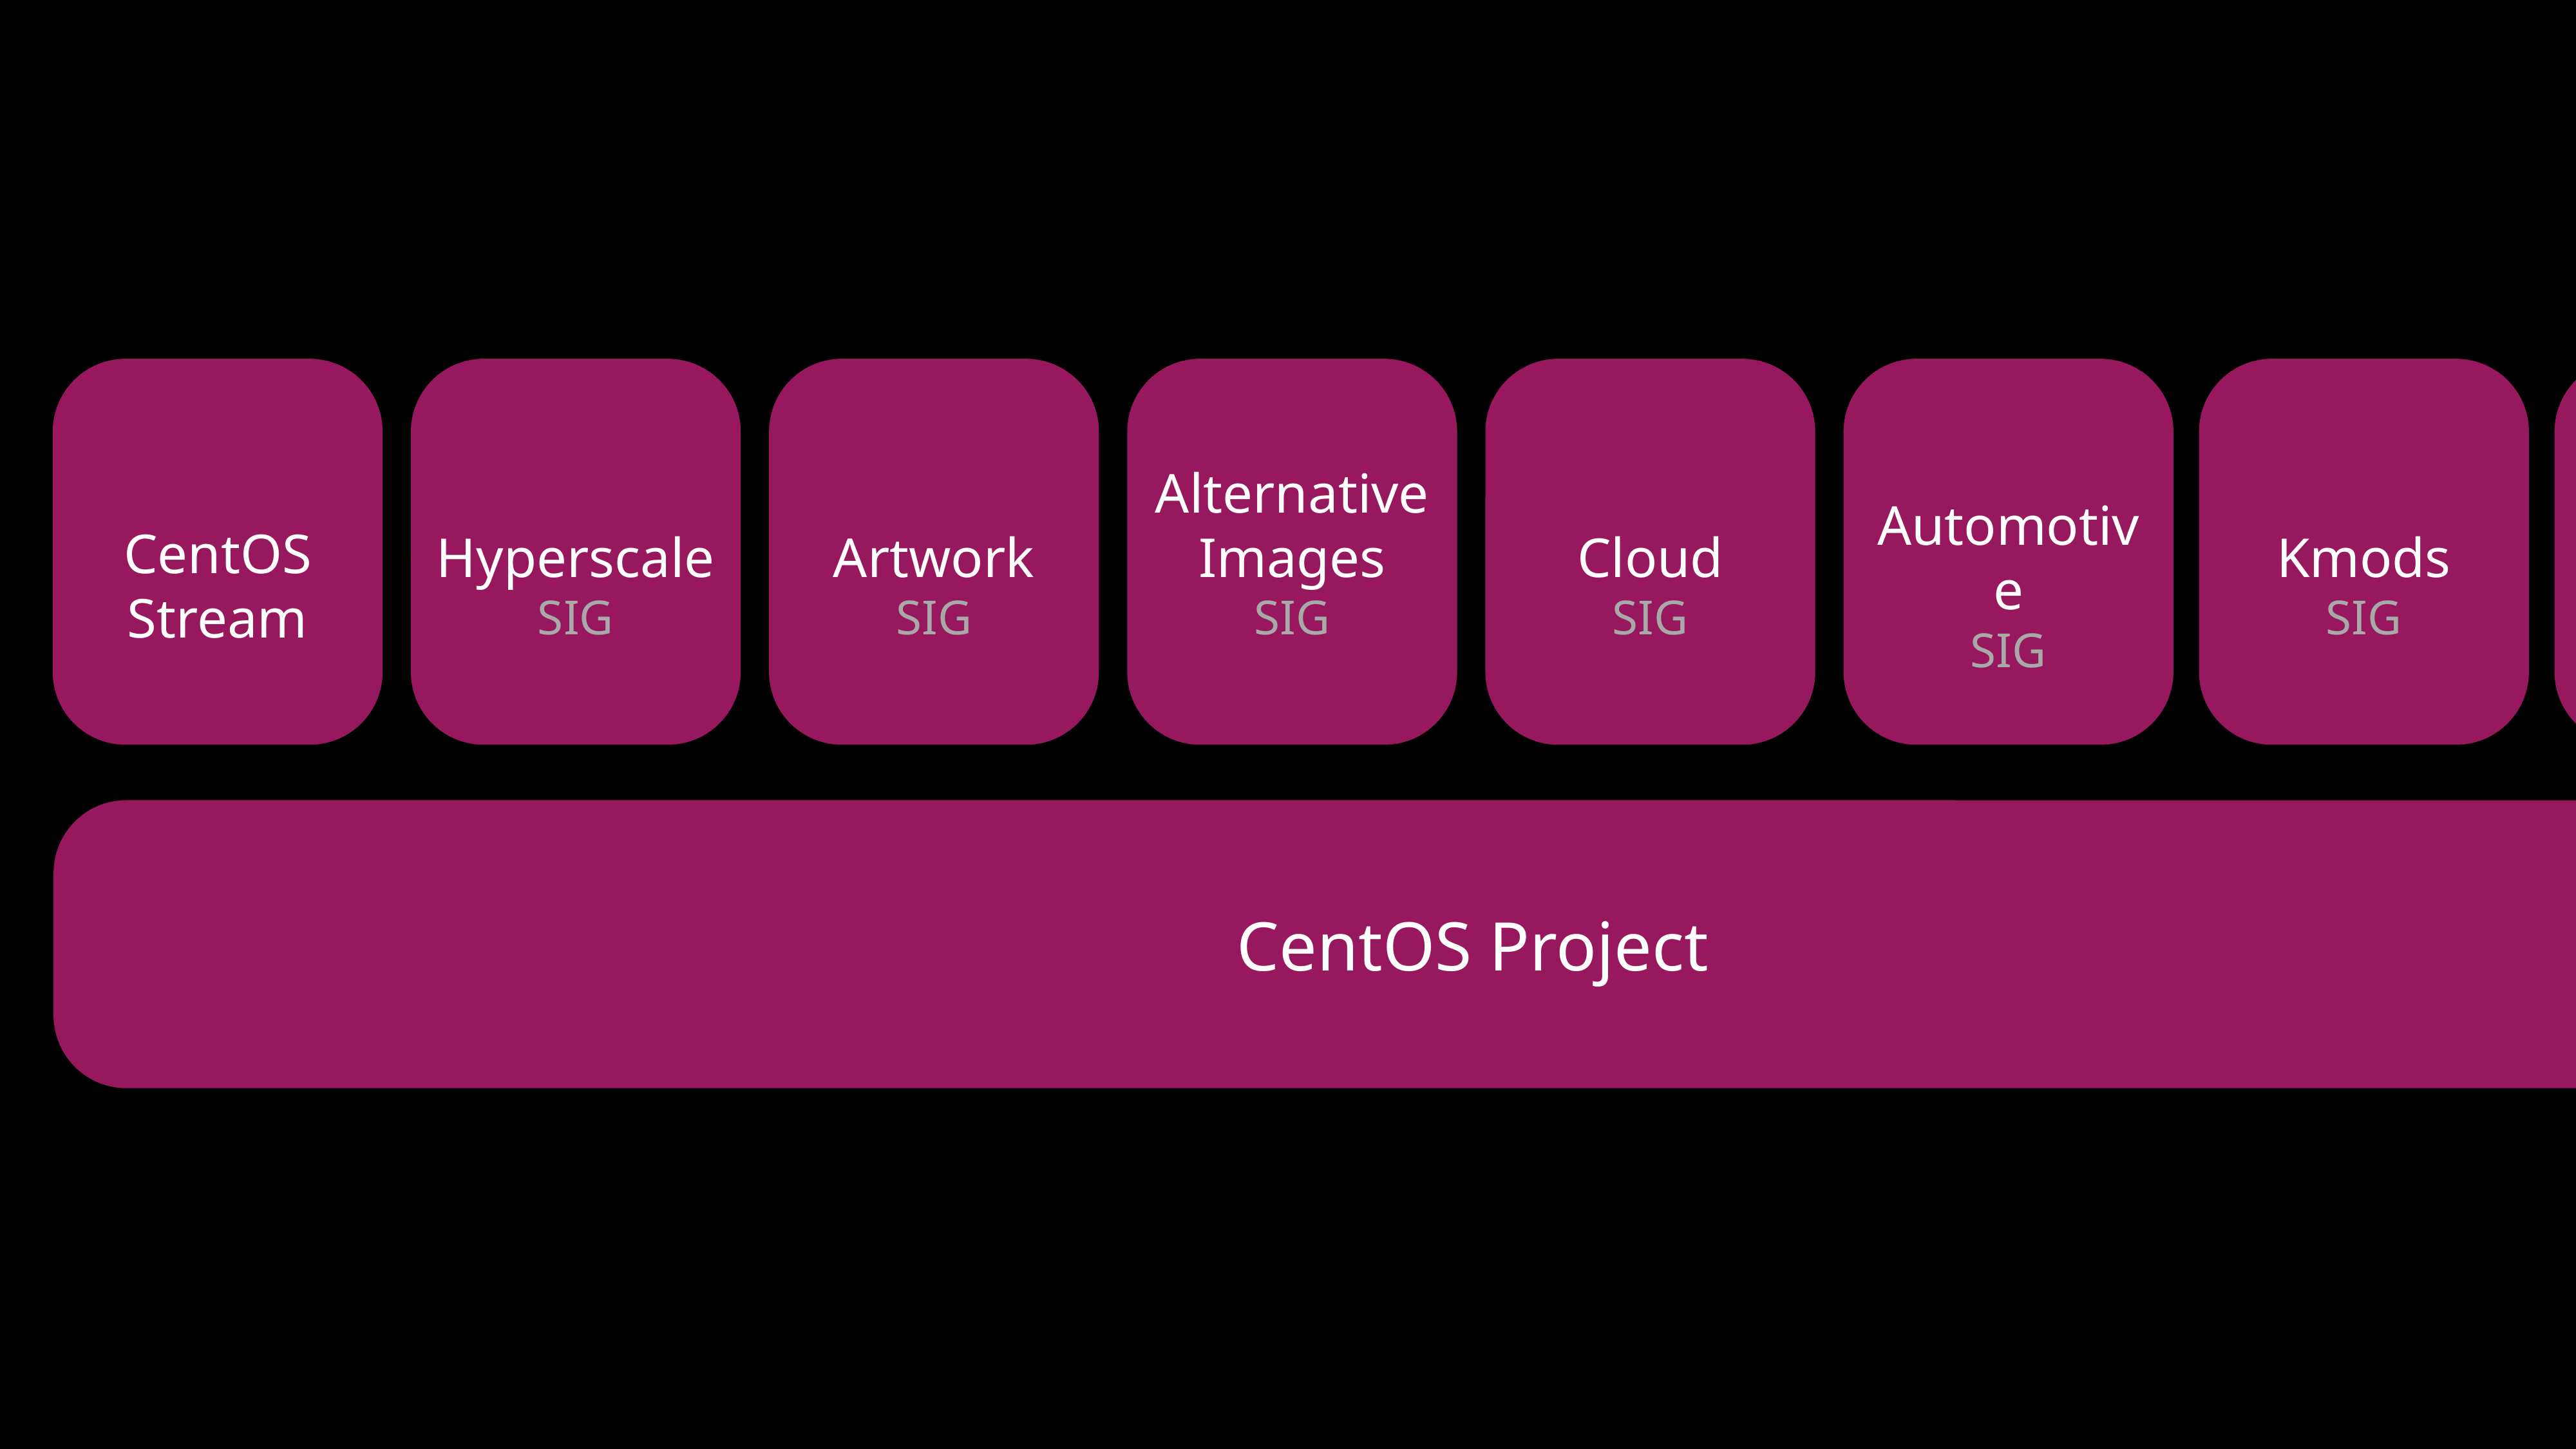

CentOS
Stream
Hyperscale
SIG
Artwork
SIG
Alternative
Images
SIG
Cloud
SIG
Automotive
SIG
Kmods
SIG
CentOS Project